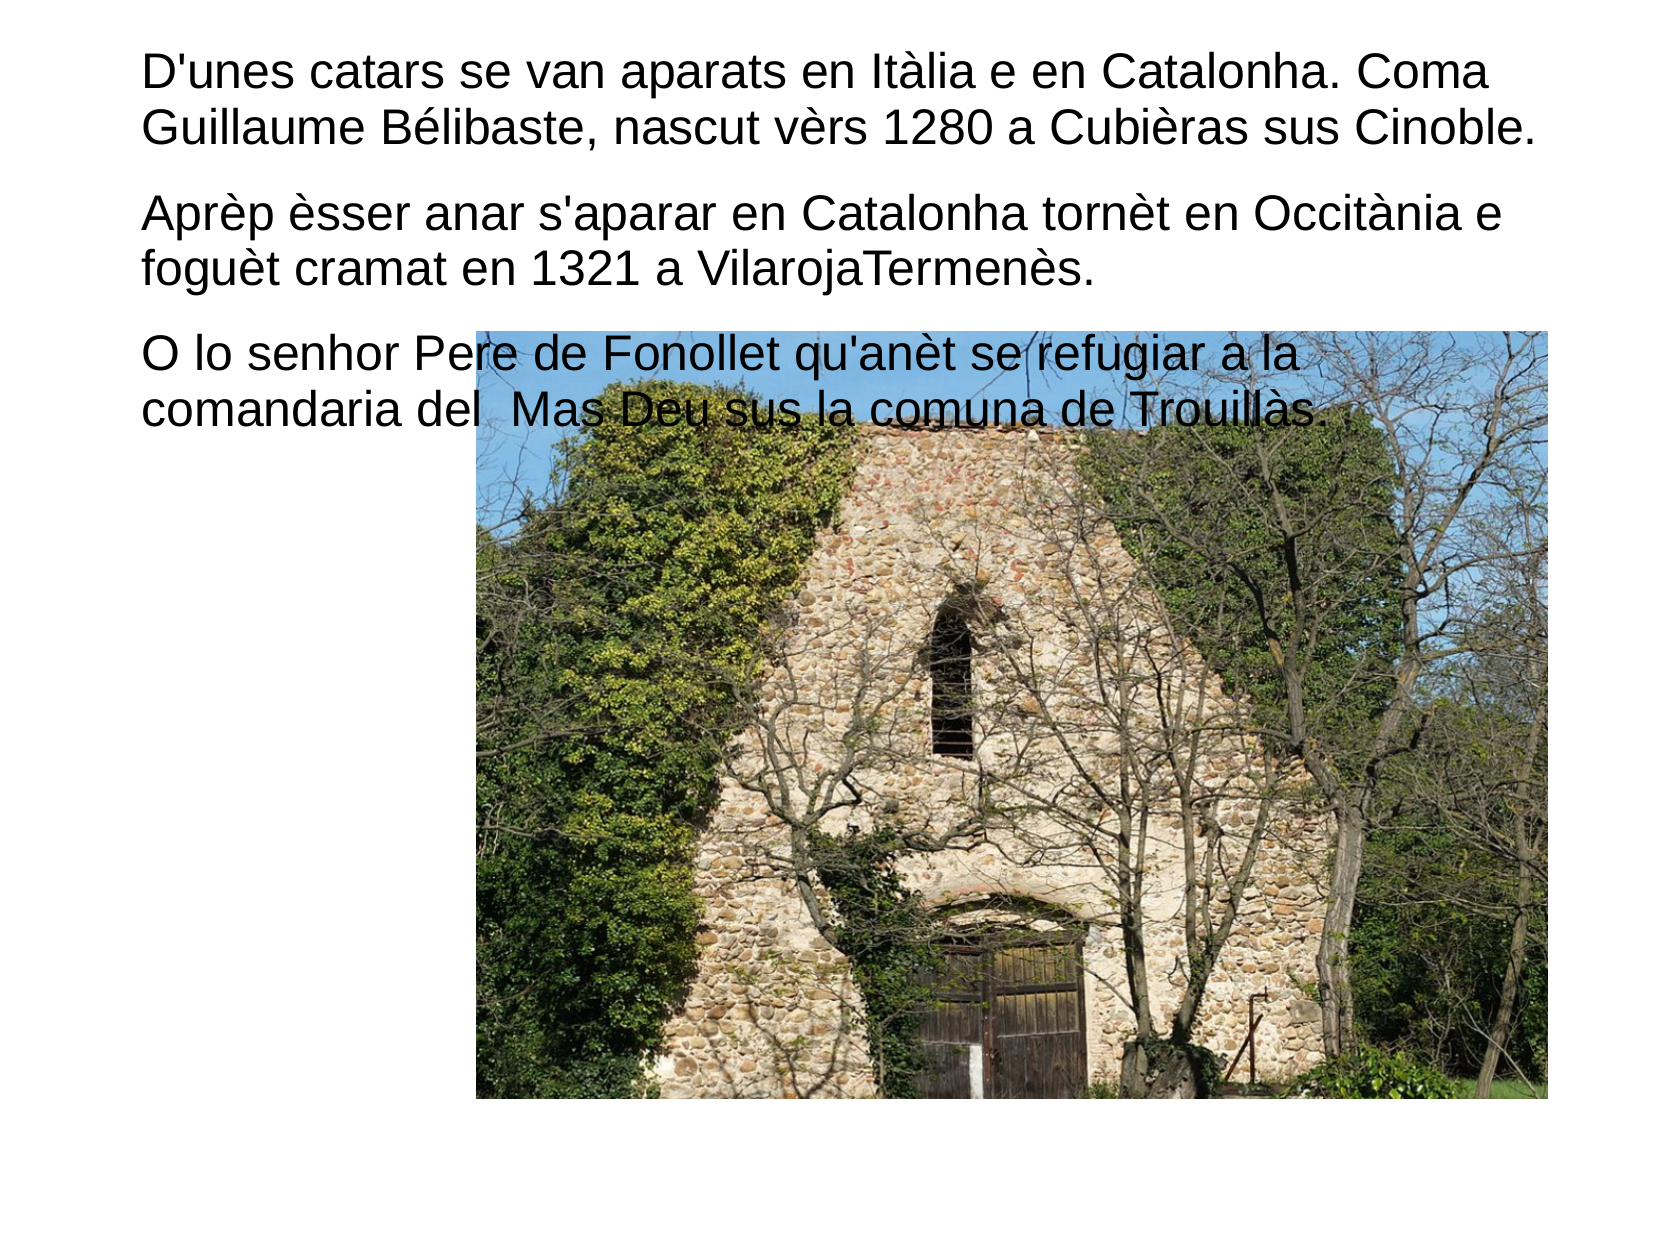

# D'unes catars se van aparats en Itàlia e en Catalonha. Coma Guillaume Bélibaste, nascut vèrs 1280 a Cubièras sus Cinoble.
Aprèp èsser anar s'aparar en Catalonha tornèt en Occitània e foguèt cramat en 1321 a VilarojaTermenès.
O lo senhor Pere de Fonollet qu'anèt se refugiar a la comandaria del Mas Deu sus la comuna de Trouillàs.